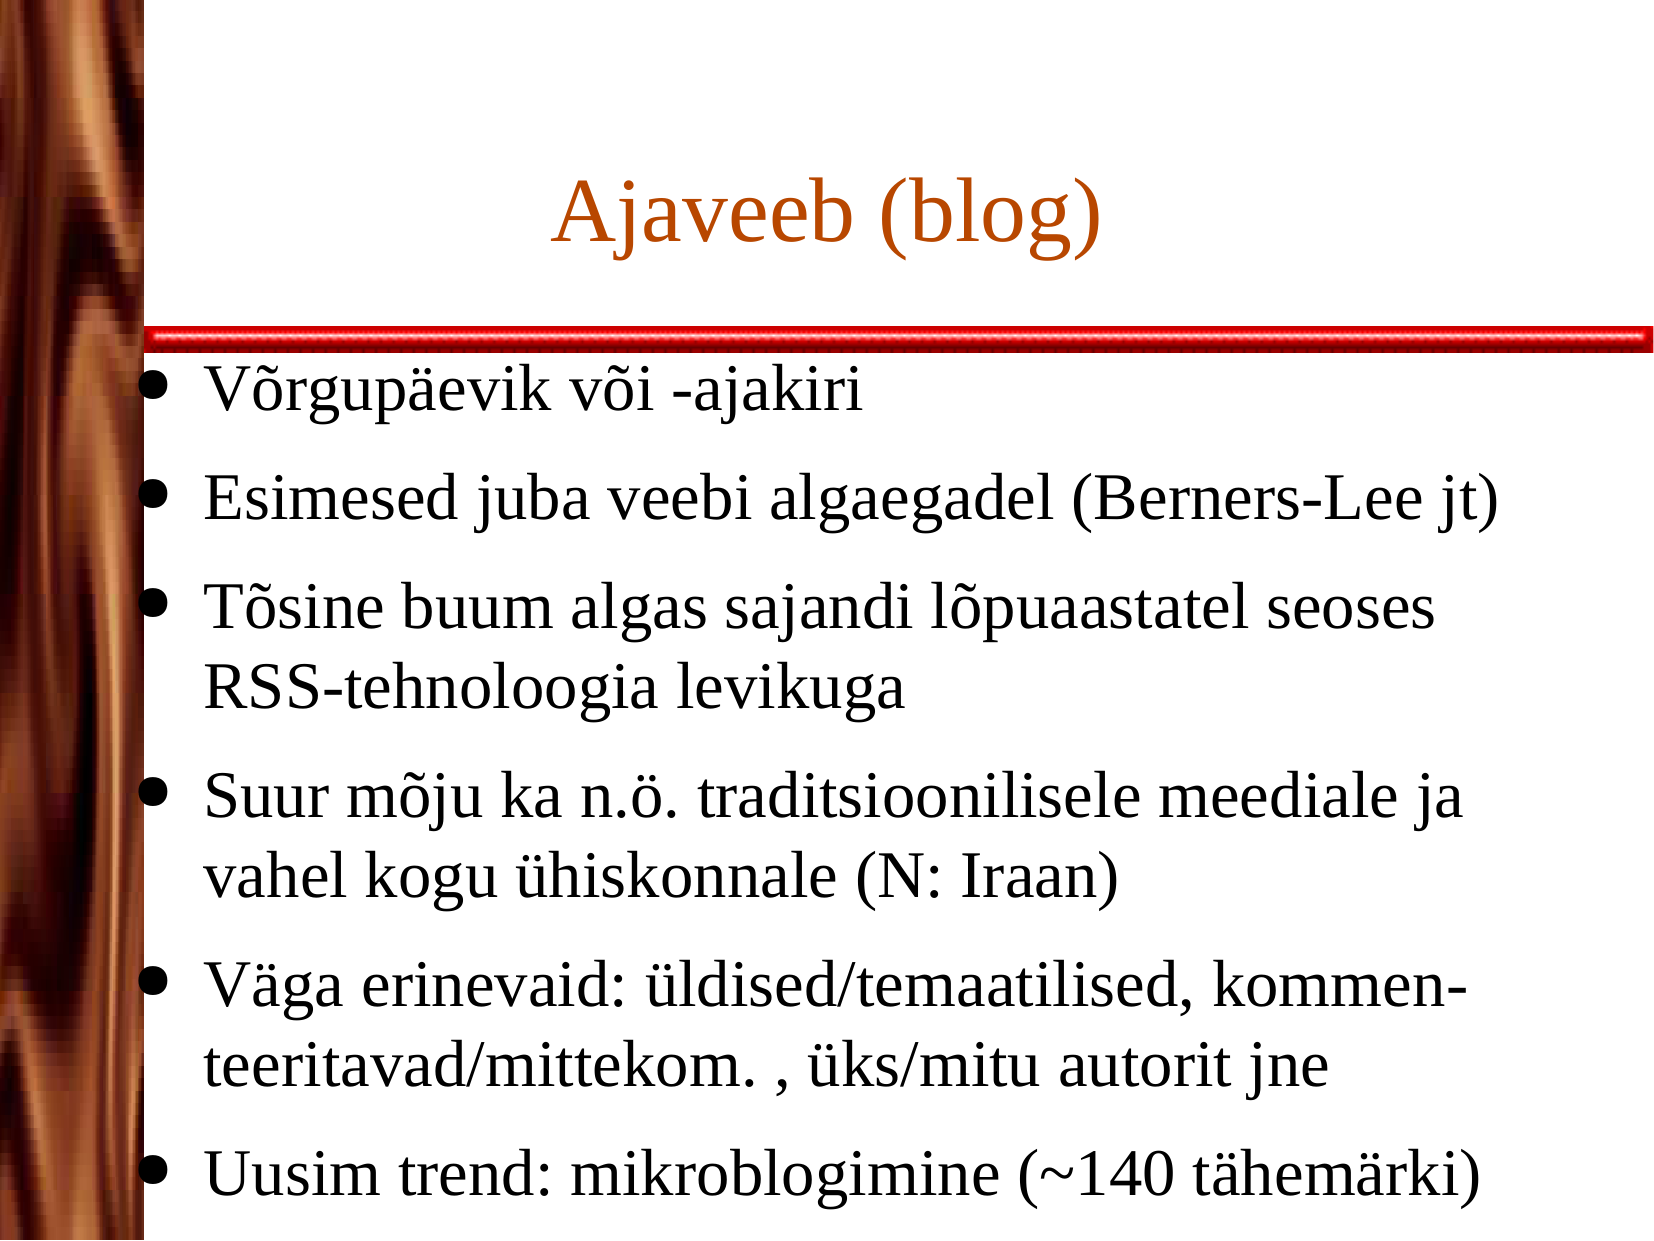

# Ajaveeb (blog)
Võrgupäevik või -ajakiri
Esimesed juba veebi algaegadel (Berners-Lee jt)
Tõsine buum algas sajandi lõpuaastatel seoses RSS-tehnoloogia levikuga
Suur mõju ka n.ö. traditsioonilisele meediale ja vahel kogu ühiskonnale (N: Iraan)
Väga erinevaid: üldised/temaatilised, kommen-teeritavad/mittekom. , üks/mitu autorit jne
Uusim trend: mikroblogimine (~140 tähemärki)